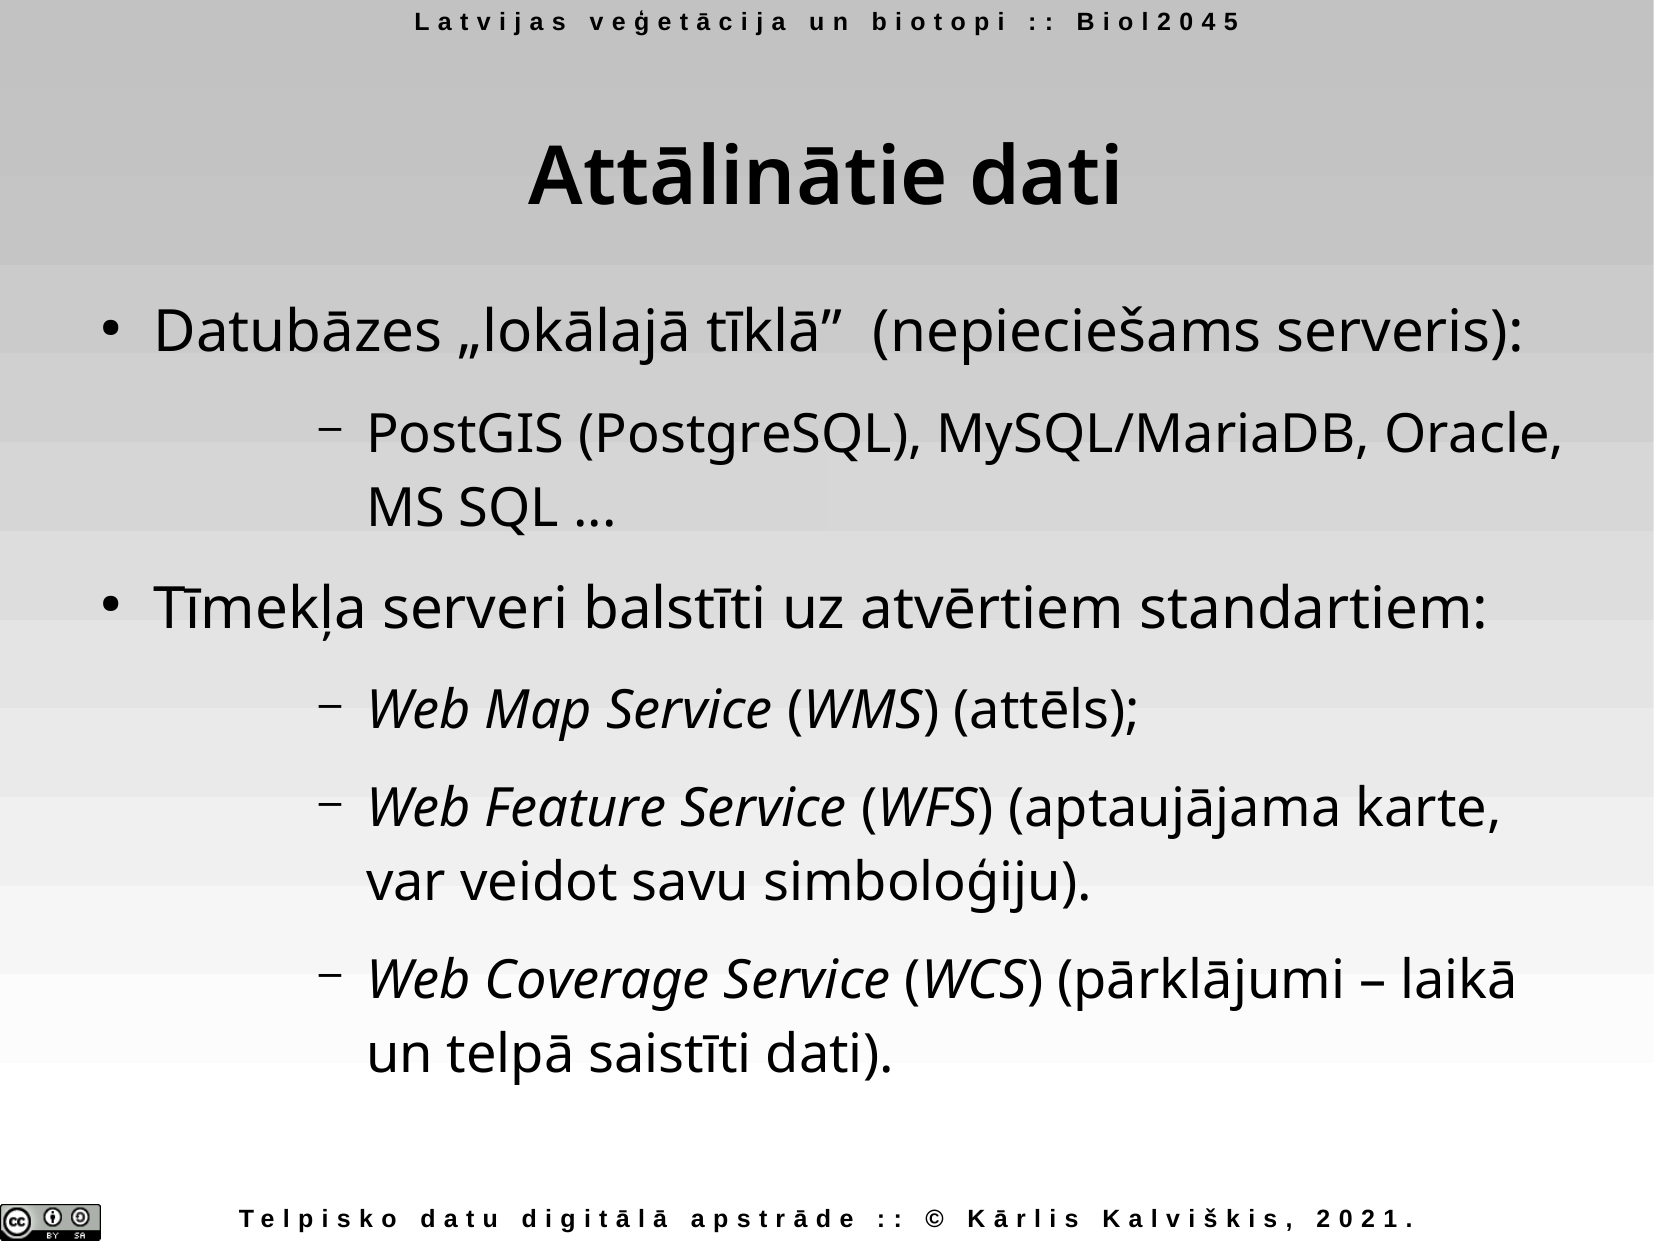

# Attālinātie dati
Datubāzes „lokālajā tīklā” (nepieciešams serveris):
PostGIS (PostgreSQL), MySQL/MariaDB, Oracle, MS SQL ...
Tīmekļa serveri balstīti uz atvērtiem standartiem:
Web Map Service (WMS) (attēls);
Web Feature Service (WFS) (aptaujājama karte, var veidot savu simboloģiju).
Web Coverage Service (WCS) (pārklājumi – laikā un telpā saistīti dati).